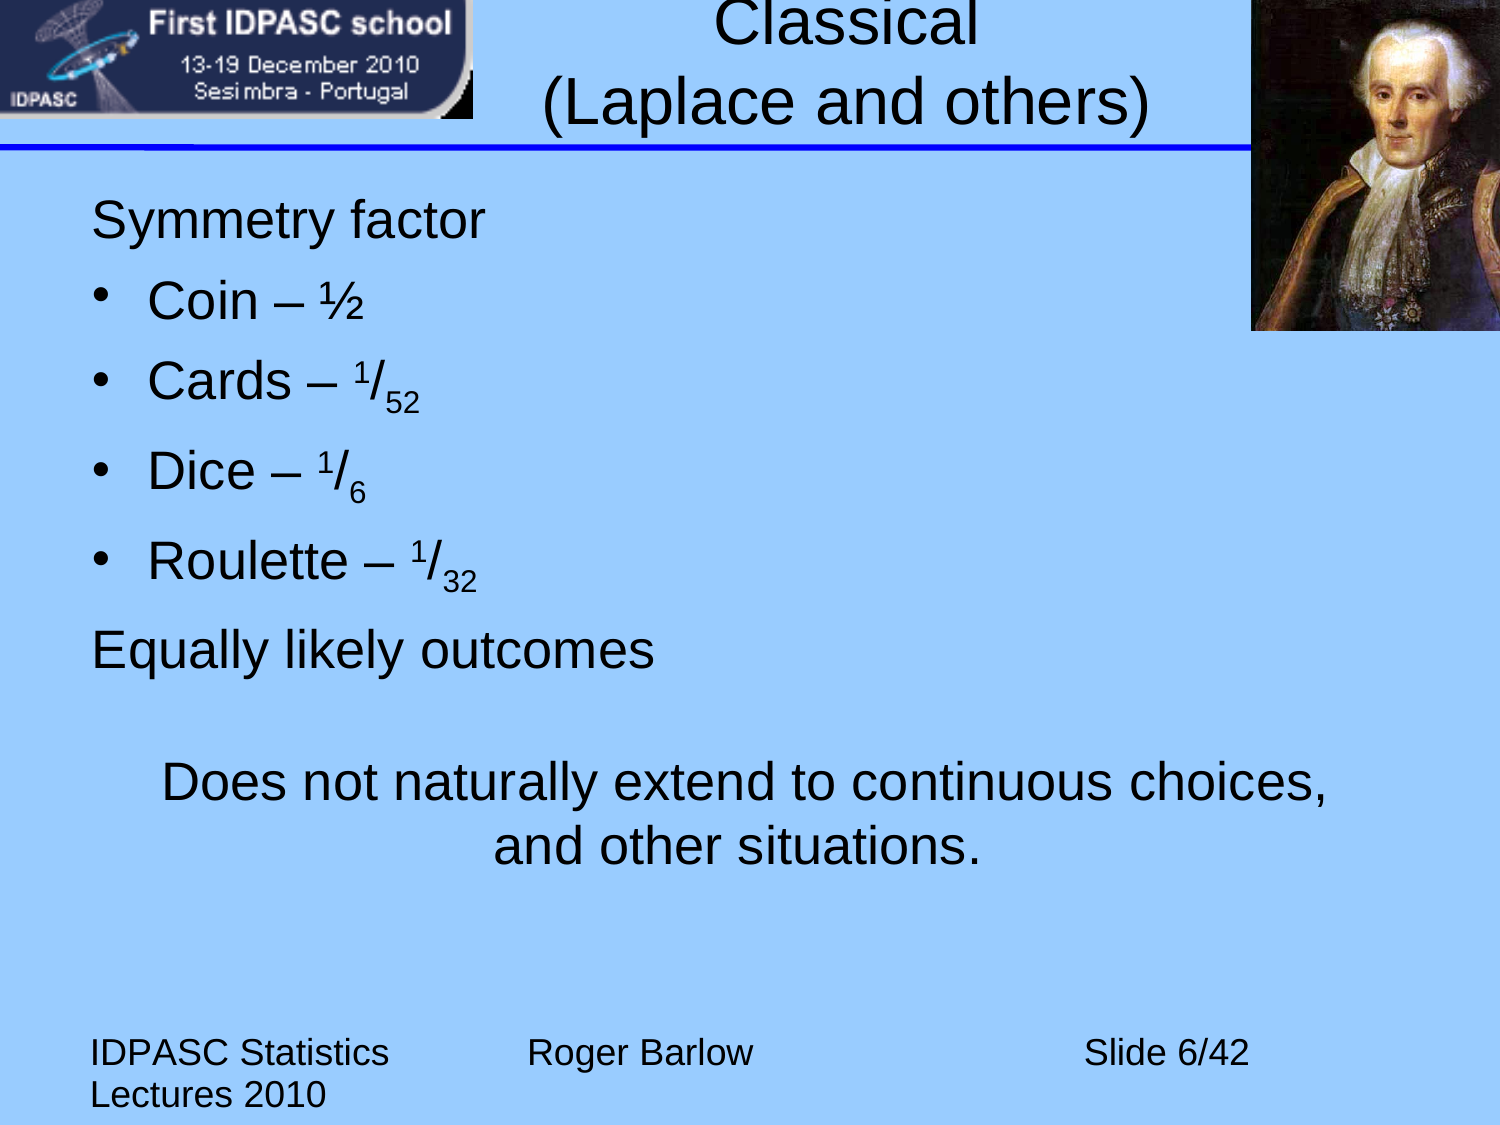

# Classical (Laplace and others)
Symmetry factor
Coin – ½
Cards – 1/52
Dice – 1/6
Roulette – 1/32
Equally likely outcomes
 Does not naturally extend to continuous choices, and other situations.
6